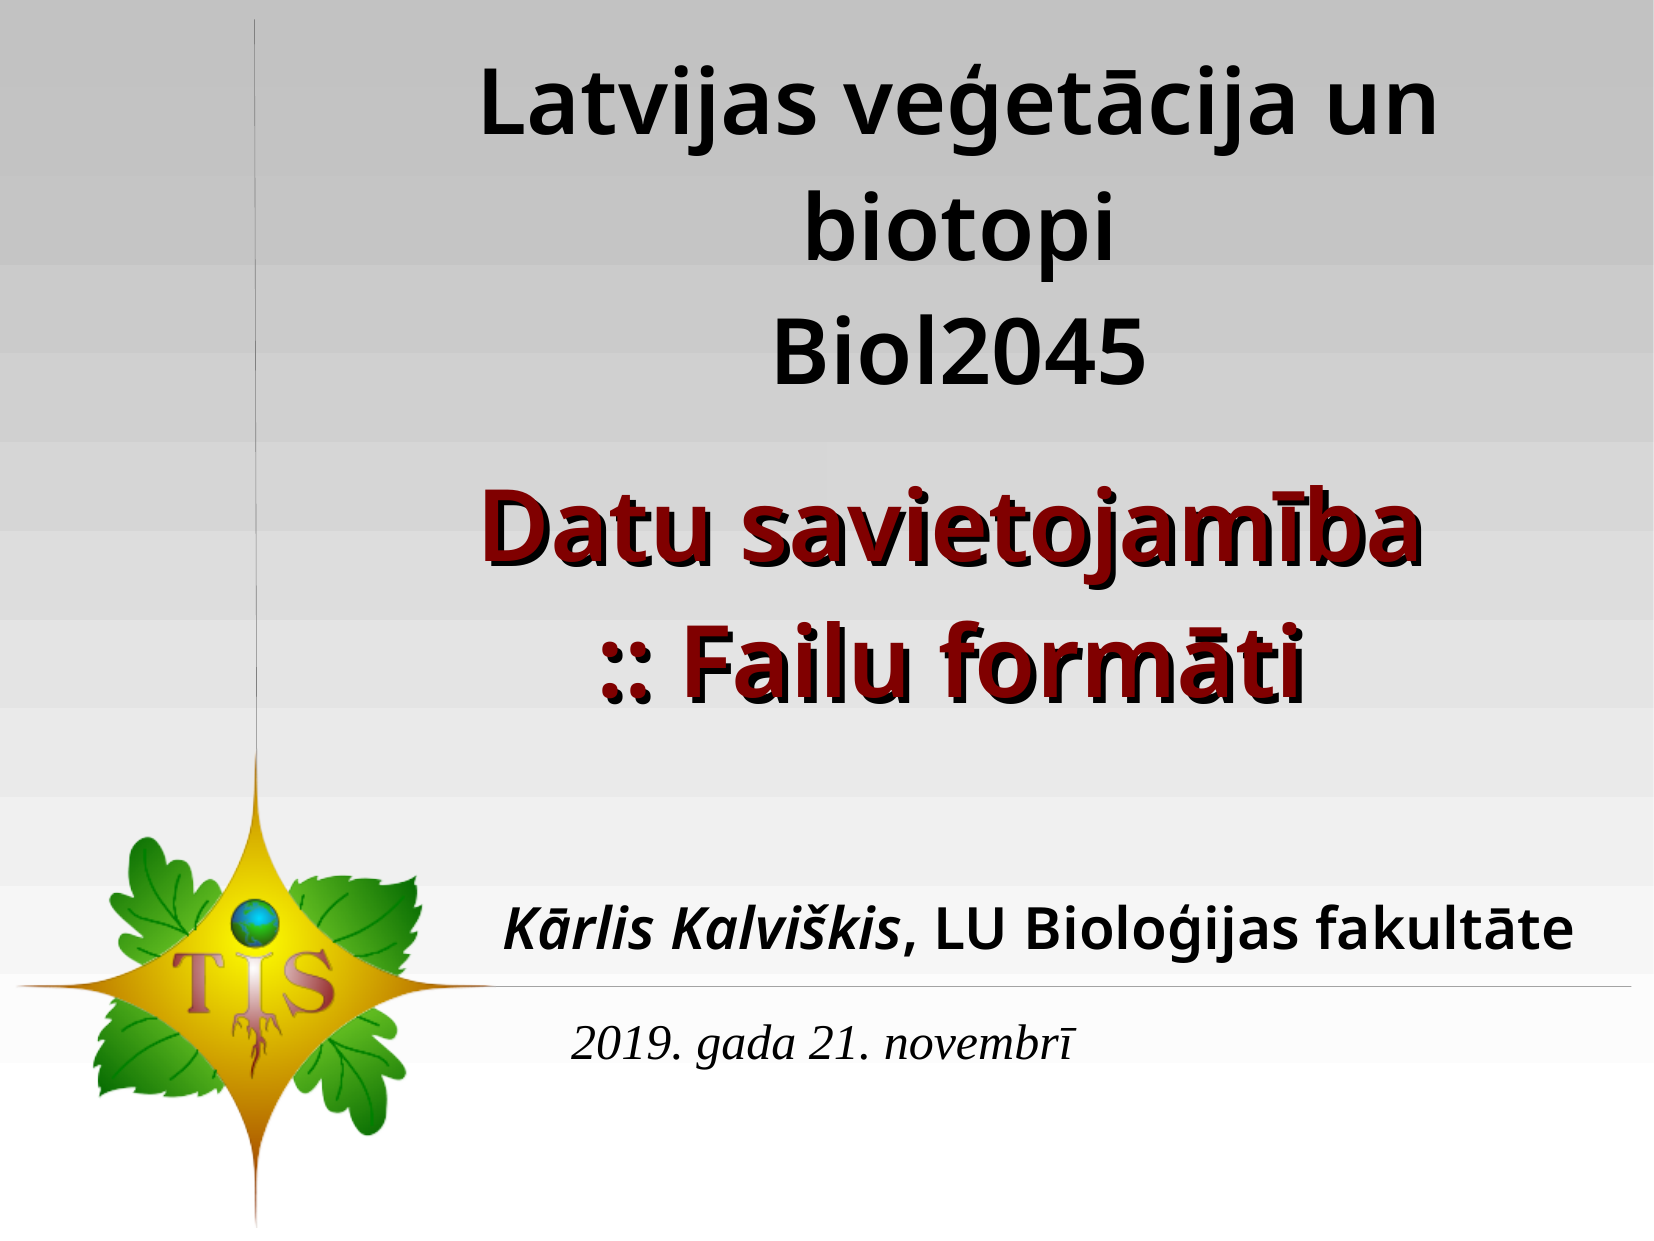

# Datu savietojamība :: Failu formāti
Kārlis Kalviškis, LU Bioloģijas fakultāte
2019. gada 21. novembrī